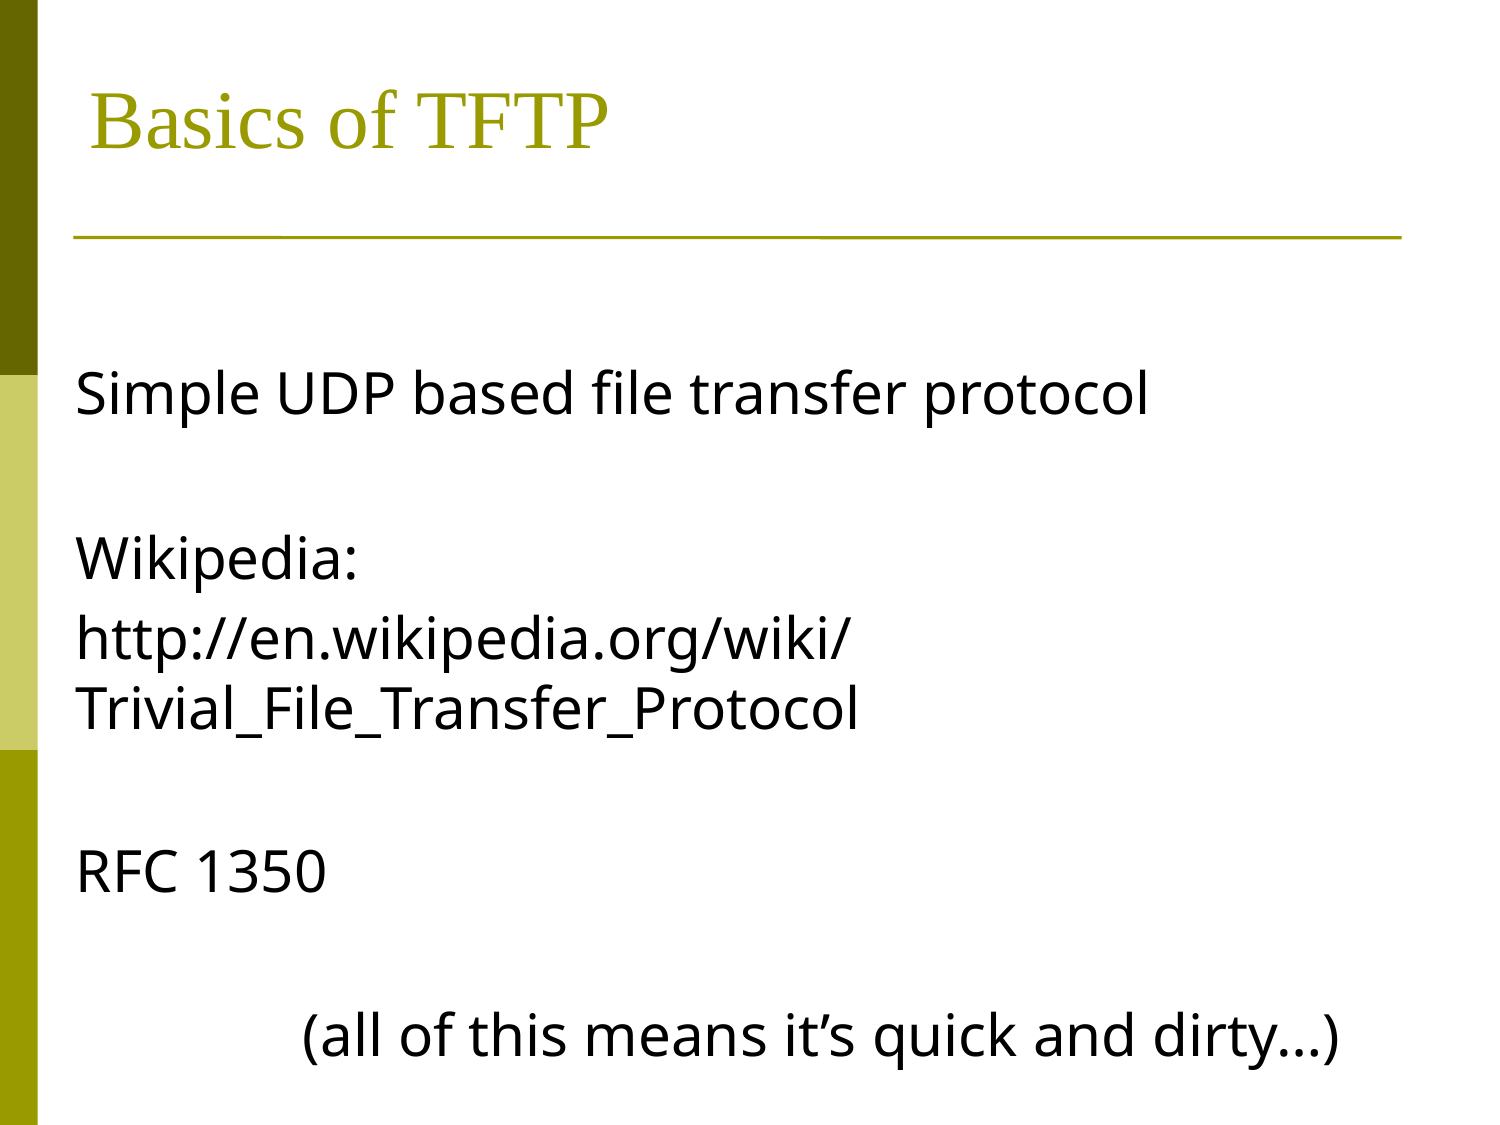

# Basics of TFTP
Simple UDP based file transfer protocol
Wikipedia:
http://en.wikipedia.org/wiki/Trivial_File_Transfer_Protocol
RFC 1350
				(all of this means it’s quick and dirty…)